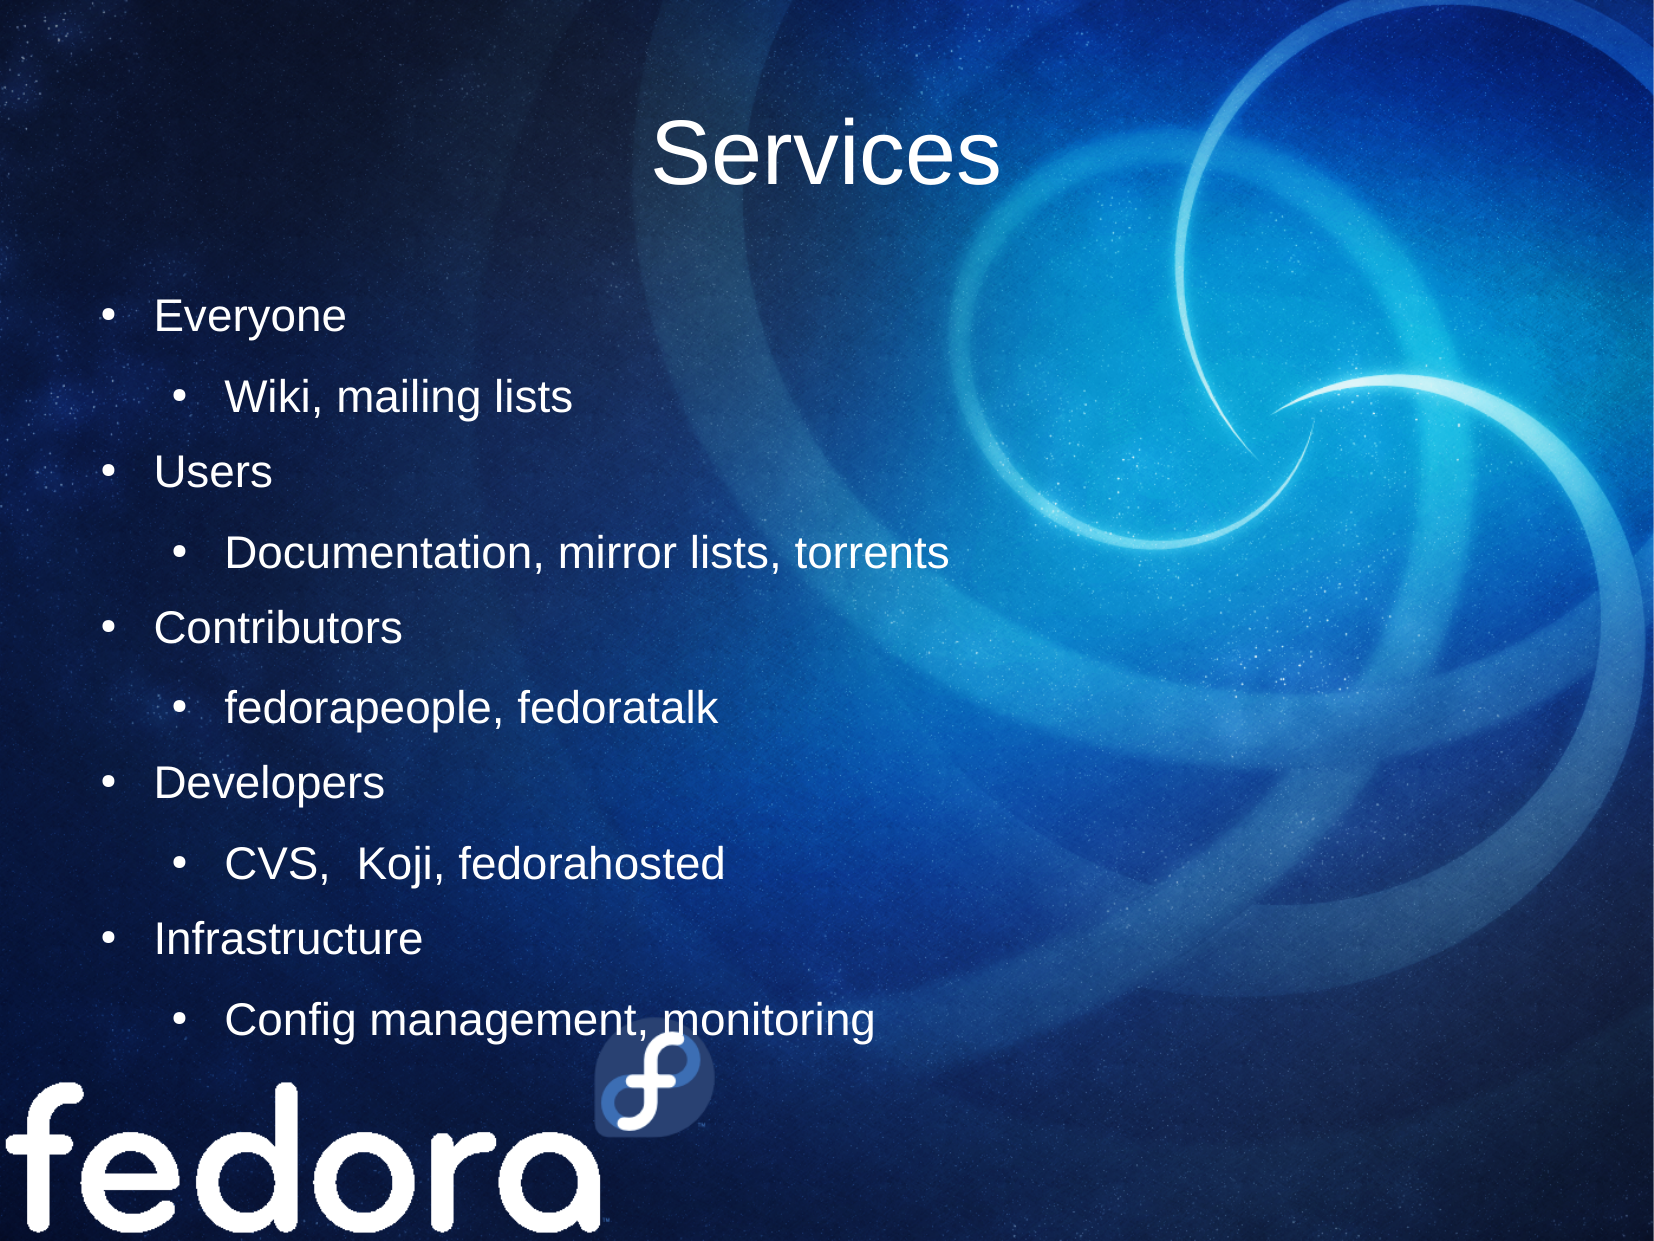

# Services
Everyone
Wiki, mailing lists
Users
Documentation, mirror lists, torrents
Contributors
fedorapeople, fedoratalk
Developers
CVS, Koji, fedorahosted
Infrastructure
Config management, monitoring